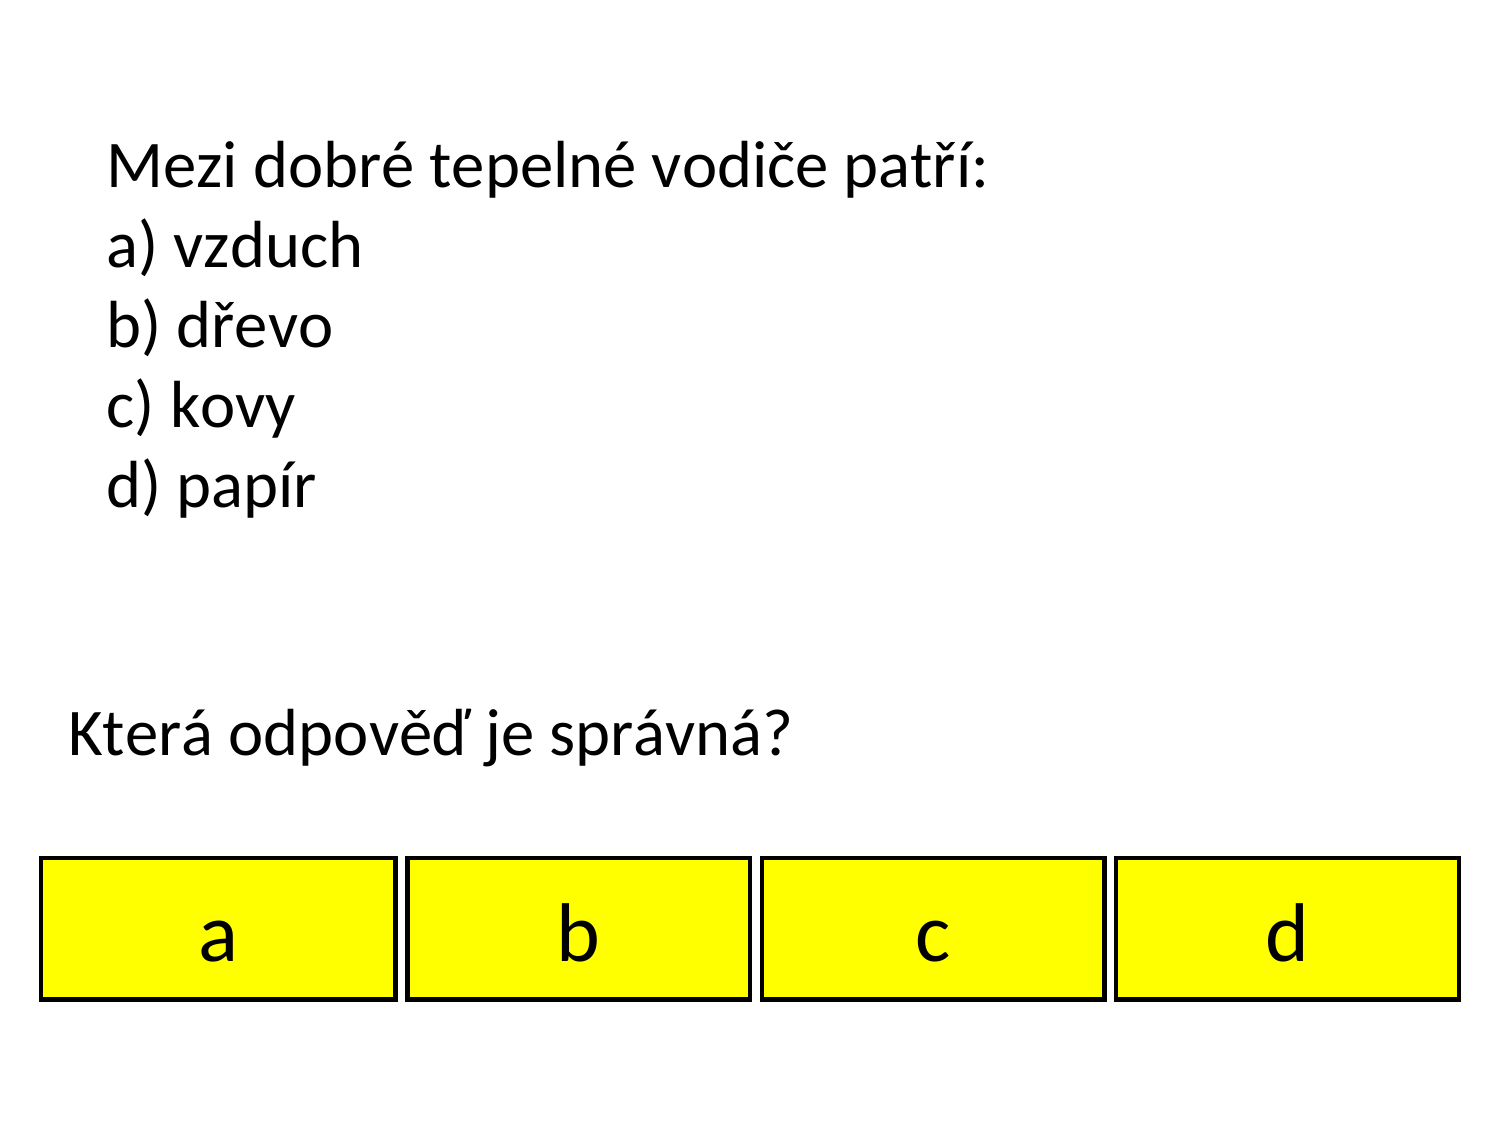

Mezi dobré tepelné vodiče patří:
 vzduch
 dřevo
 kovy
 papír
Která odpověď je správná?
a
b
c
d